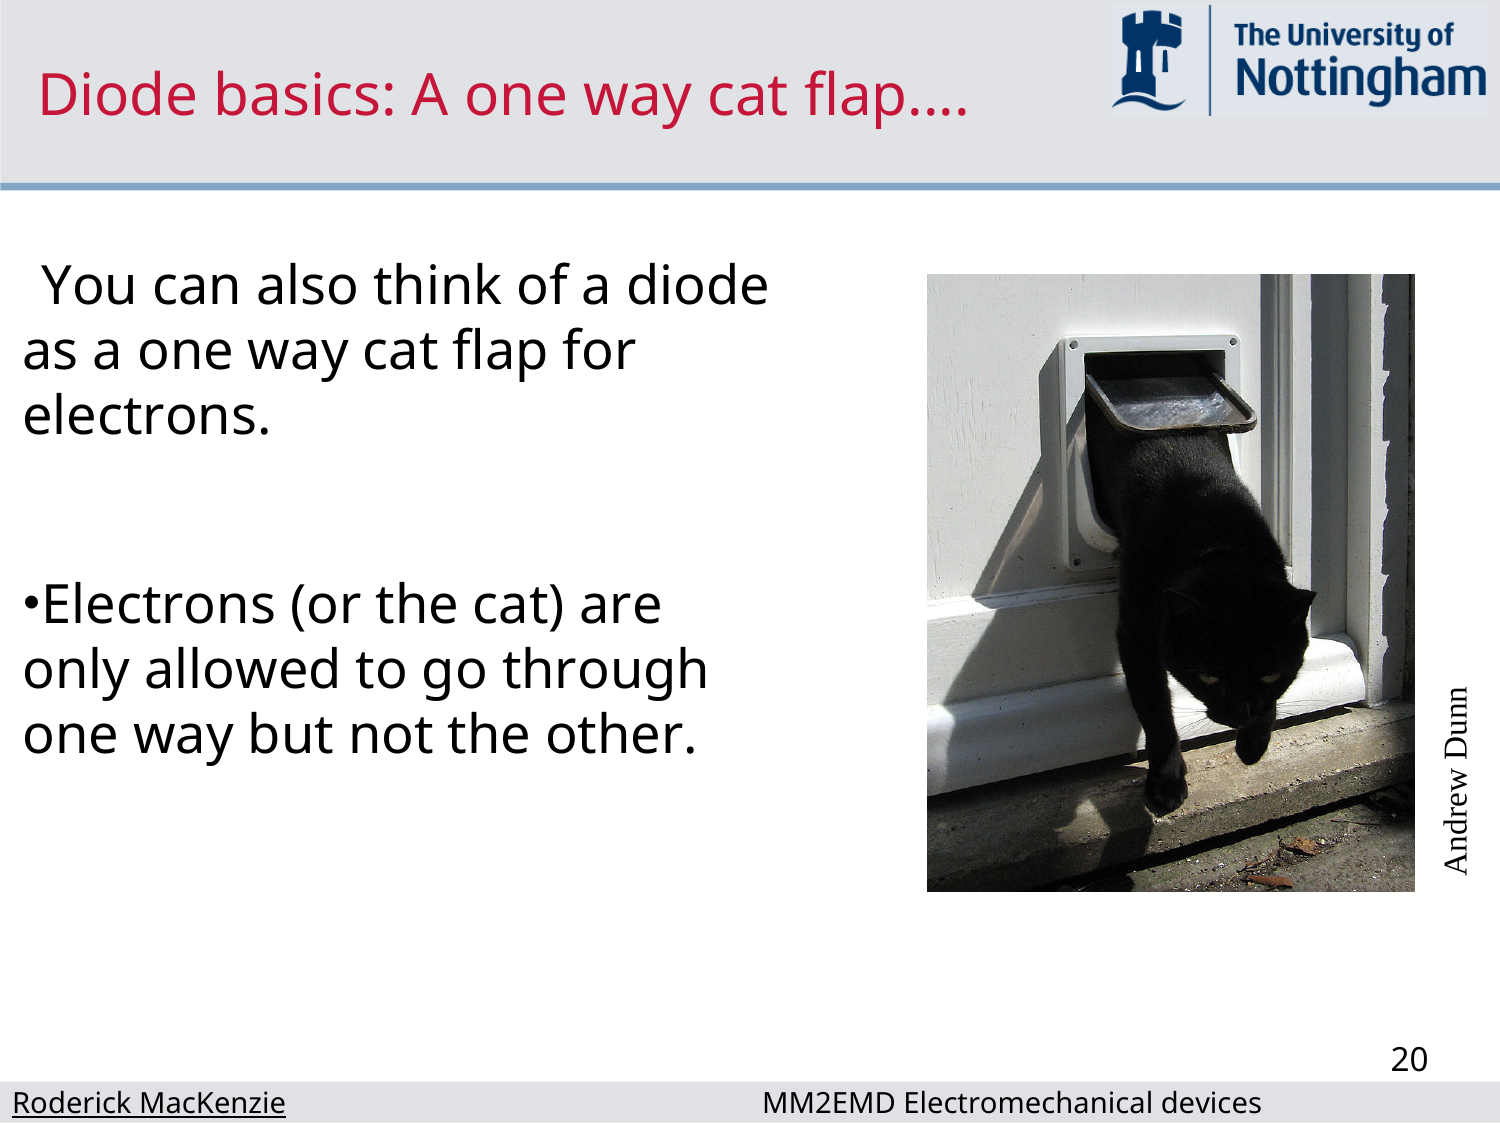

# Diode basics: A one way cat flap....
You can also think of a diode as a one way cat flap for electrons.
Electrons (or the cat) are only allowed to go through one way but not the other.
Andrew Dunn